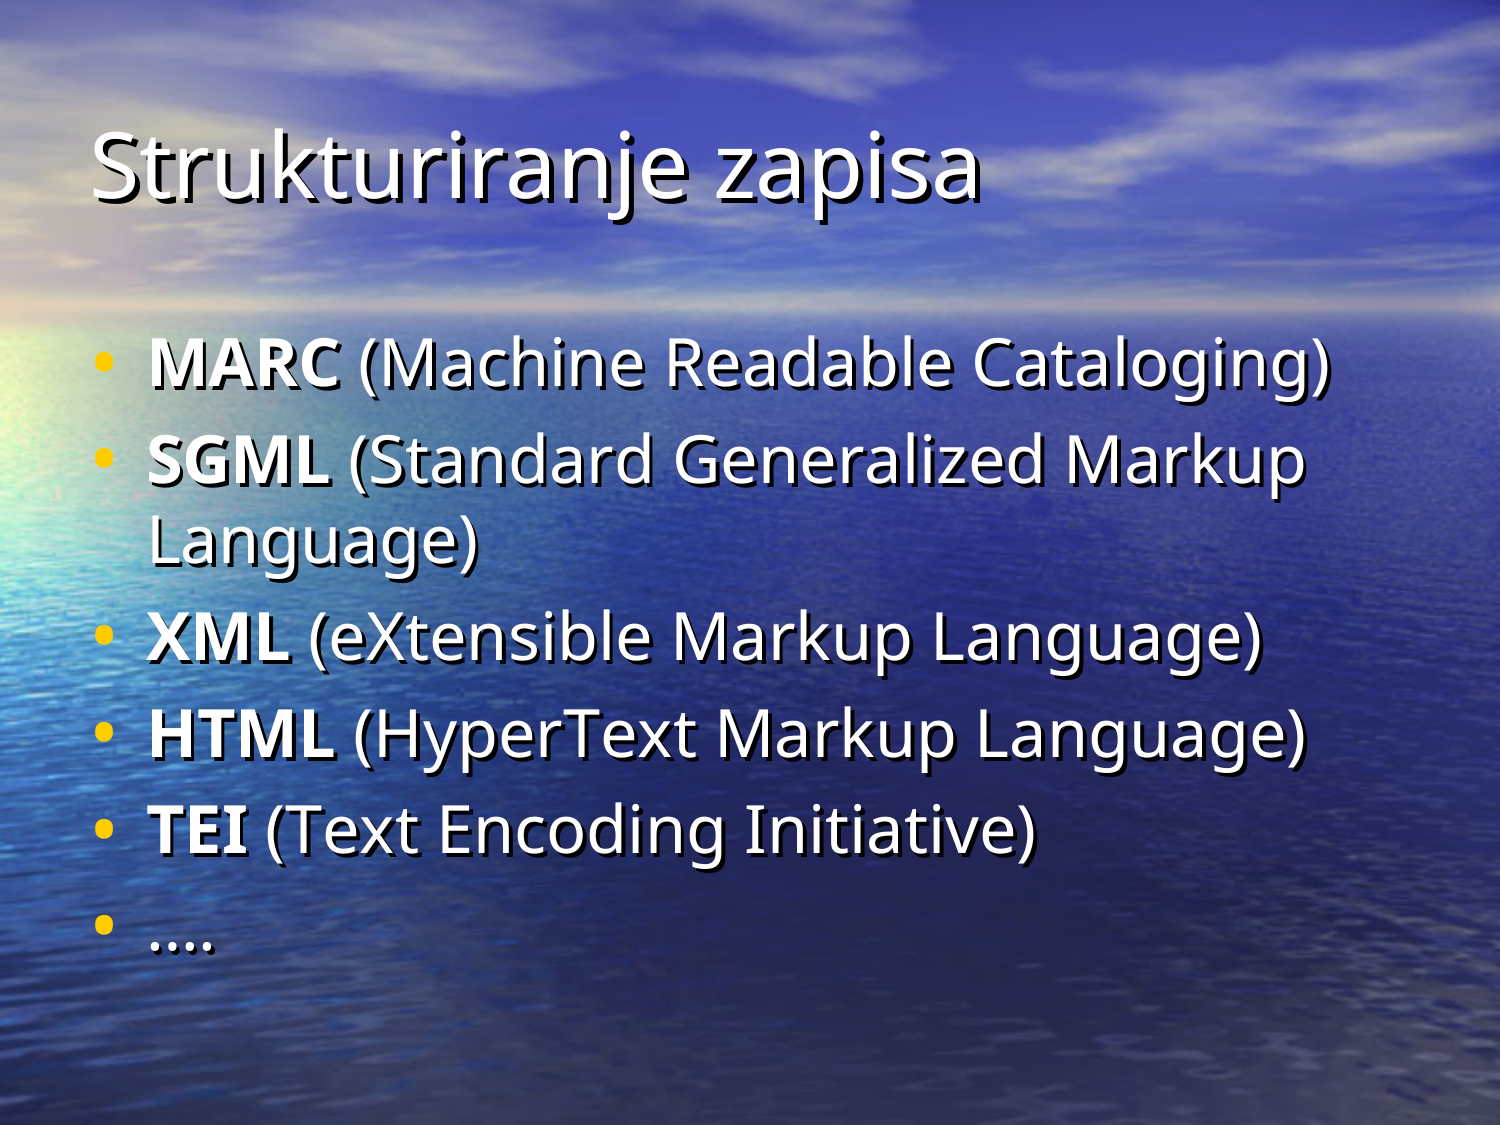

# Strukturiranje zapisa
MARC (Machine Readable Cataloging)
SGML (Standard Generalized Markup Language)
XML (eXtensible Markup Language)
HTML (HyperText Markup Language)
TEI (Text Encoding Initiative)
….